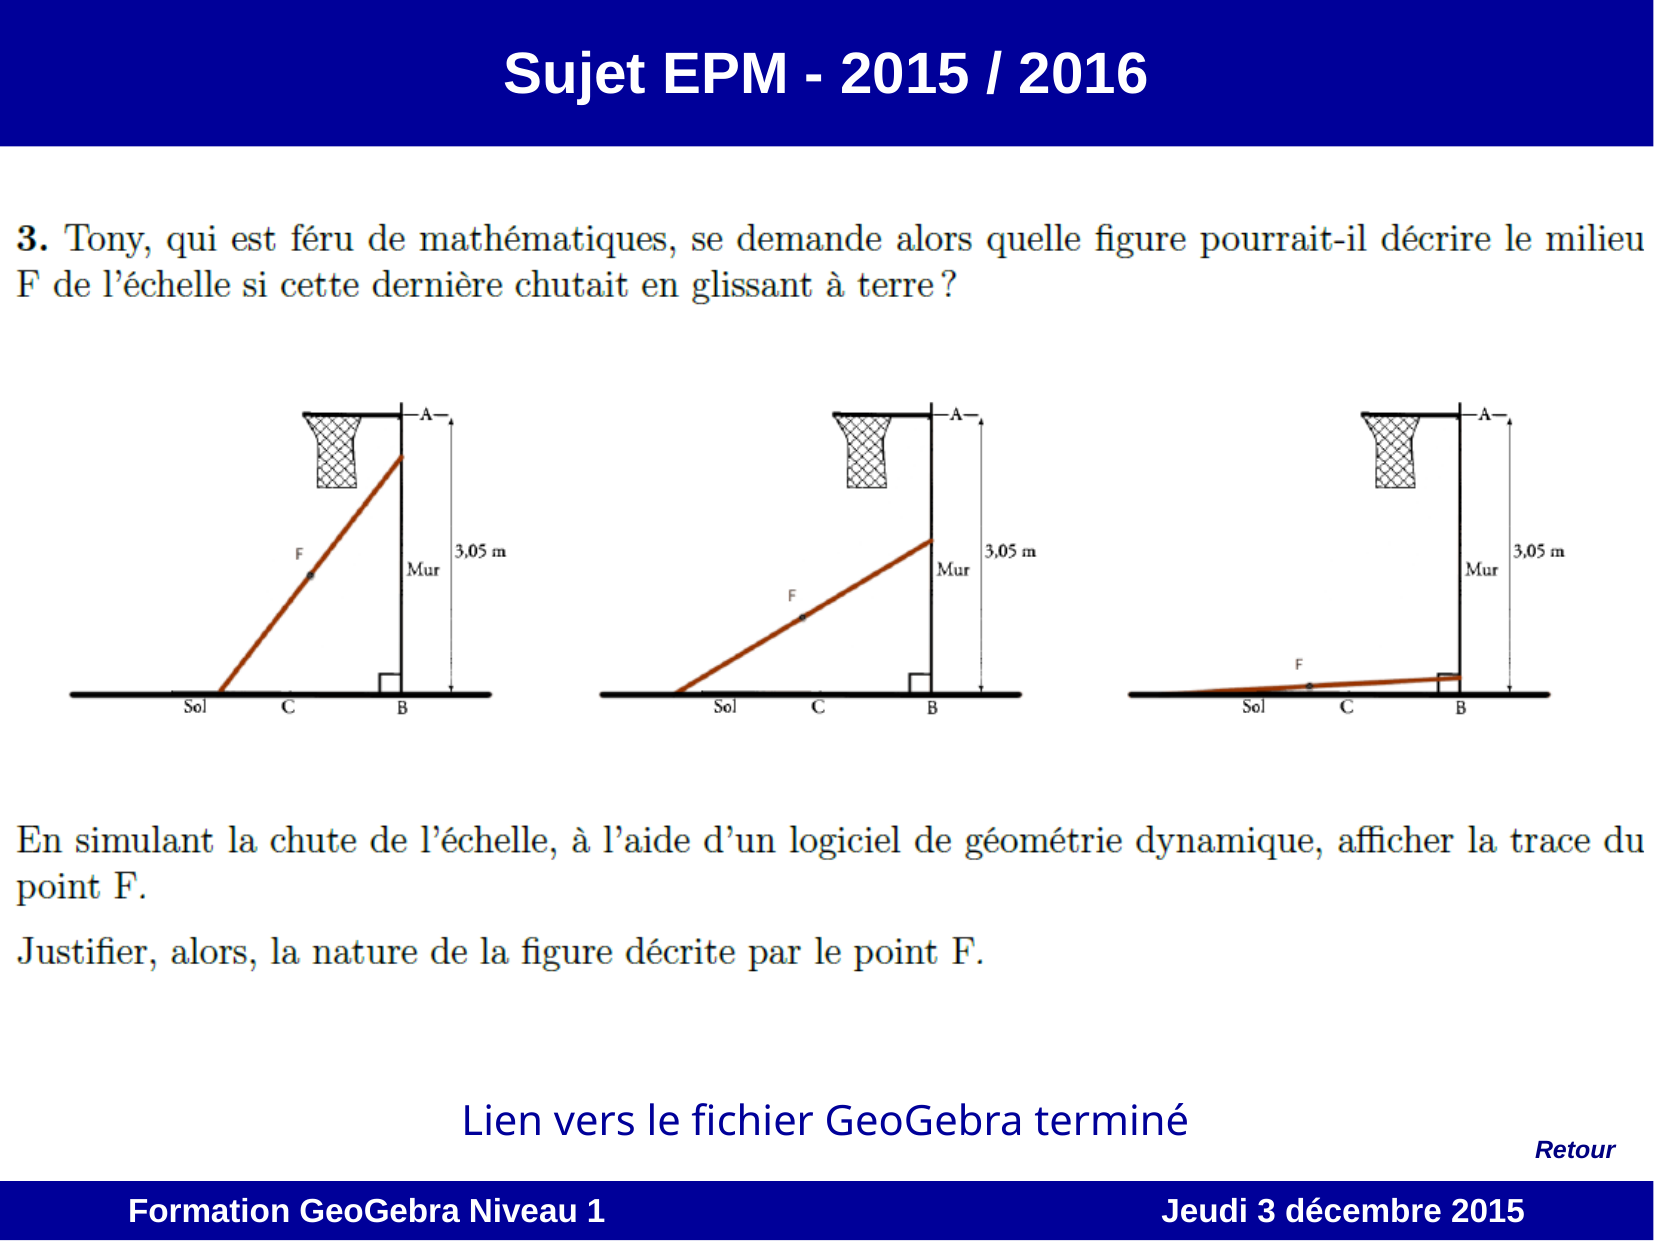

# Sujet EPM - 2015 / 2016
Lien vers le fichier GeoGebra terminé
Retour
Formation GeoGebra Niveau 1								Jeudi 3 décembre 2015